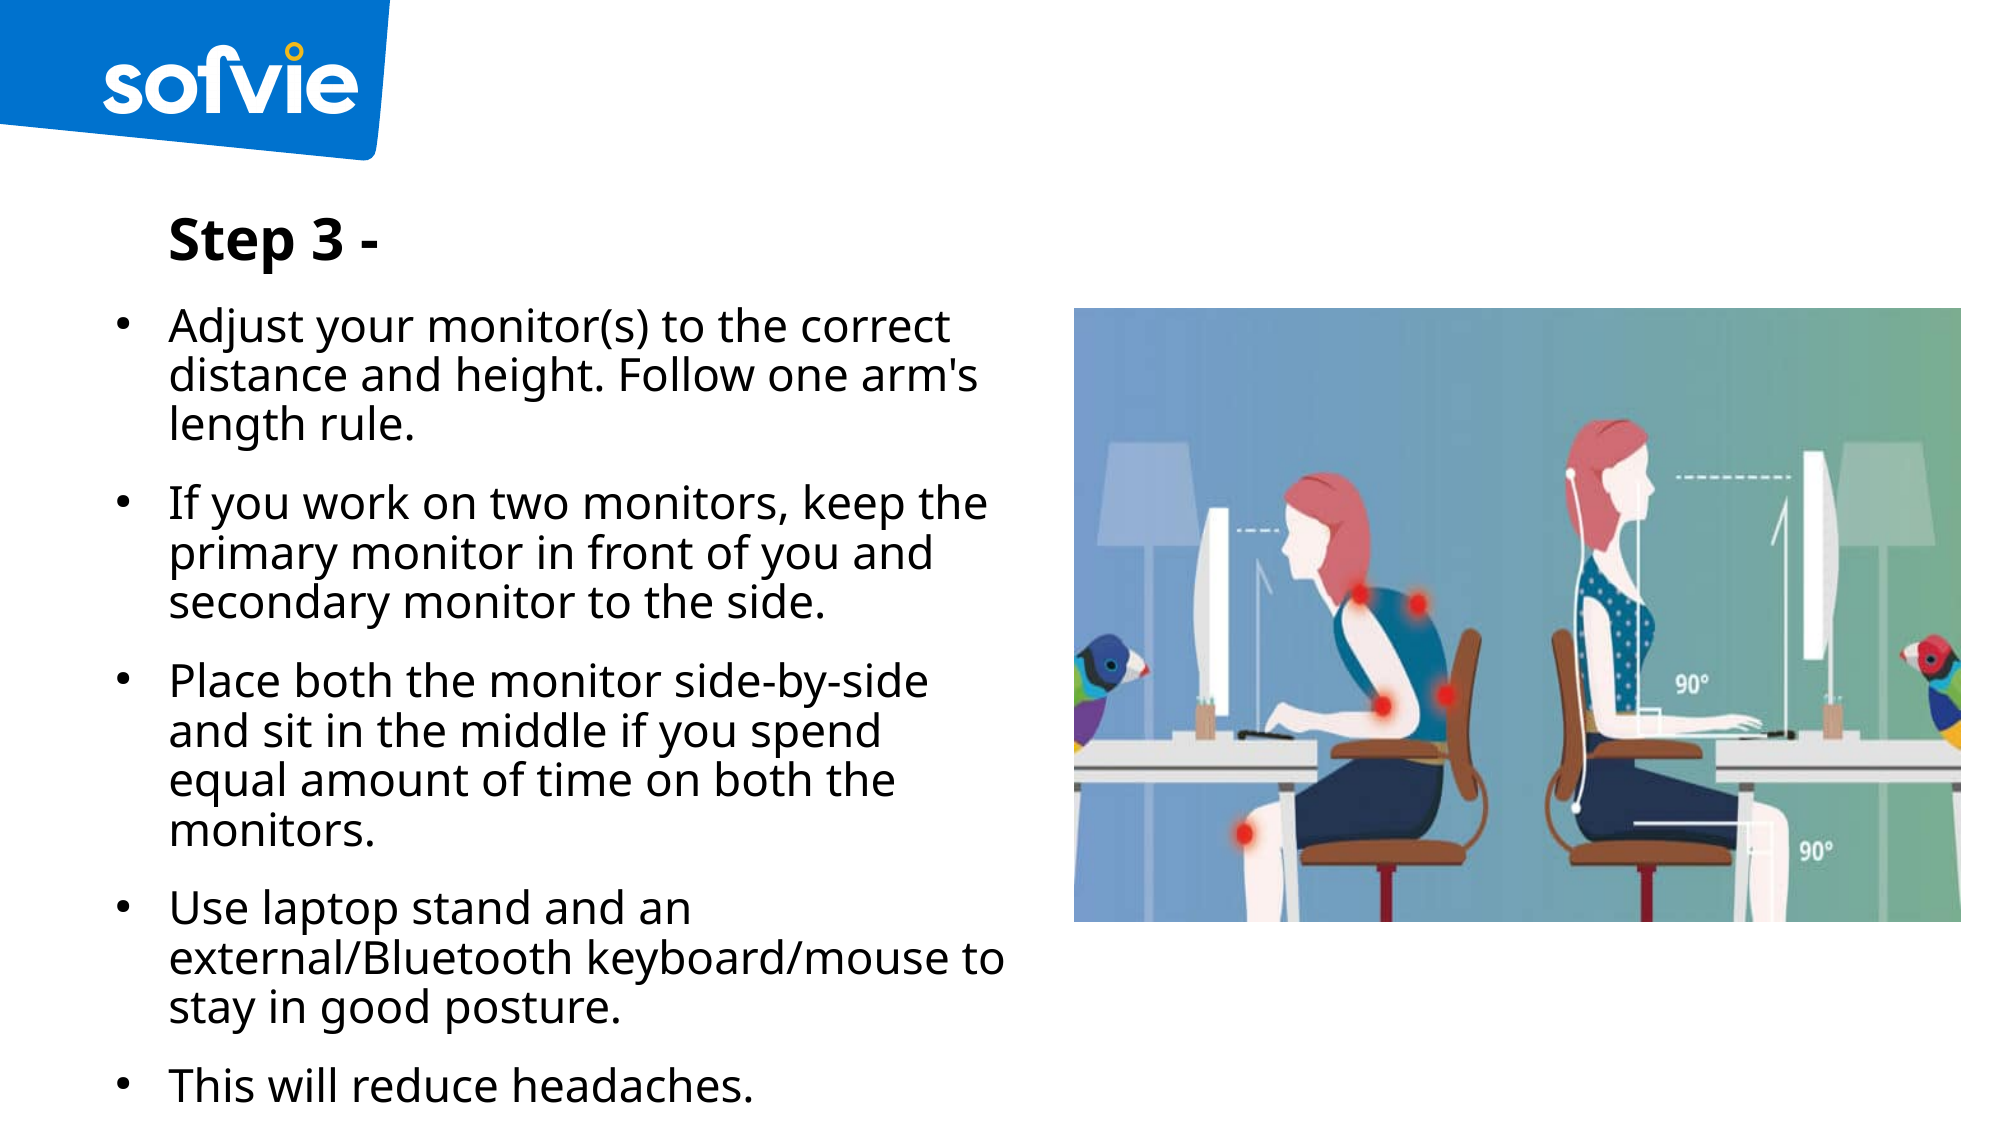

Step 3 -
Adjust your monitor(s) to the correct distance and height. Follow one arm's length rule.
If you work on two monitors, keep the primary monitor in front of you and secondary monitor to the side.
Place both the monitor side-by-side and sit in the middle if you spend equal amount of time on both the monitors.
Use laptop stand and an external/Bluetooth keyboard/mouse to stay in good posture.
This will reduce headaches.
#